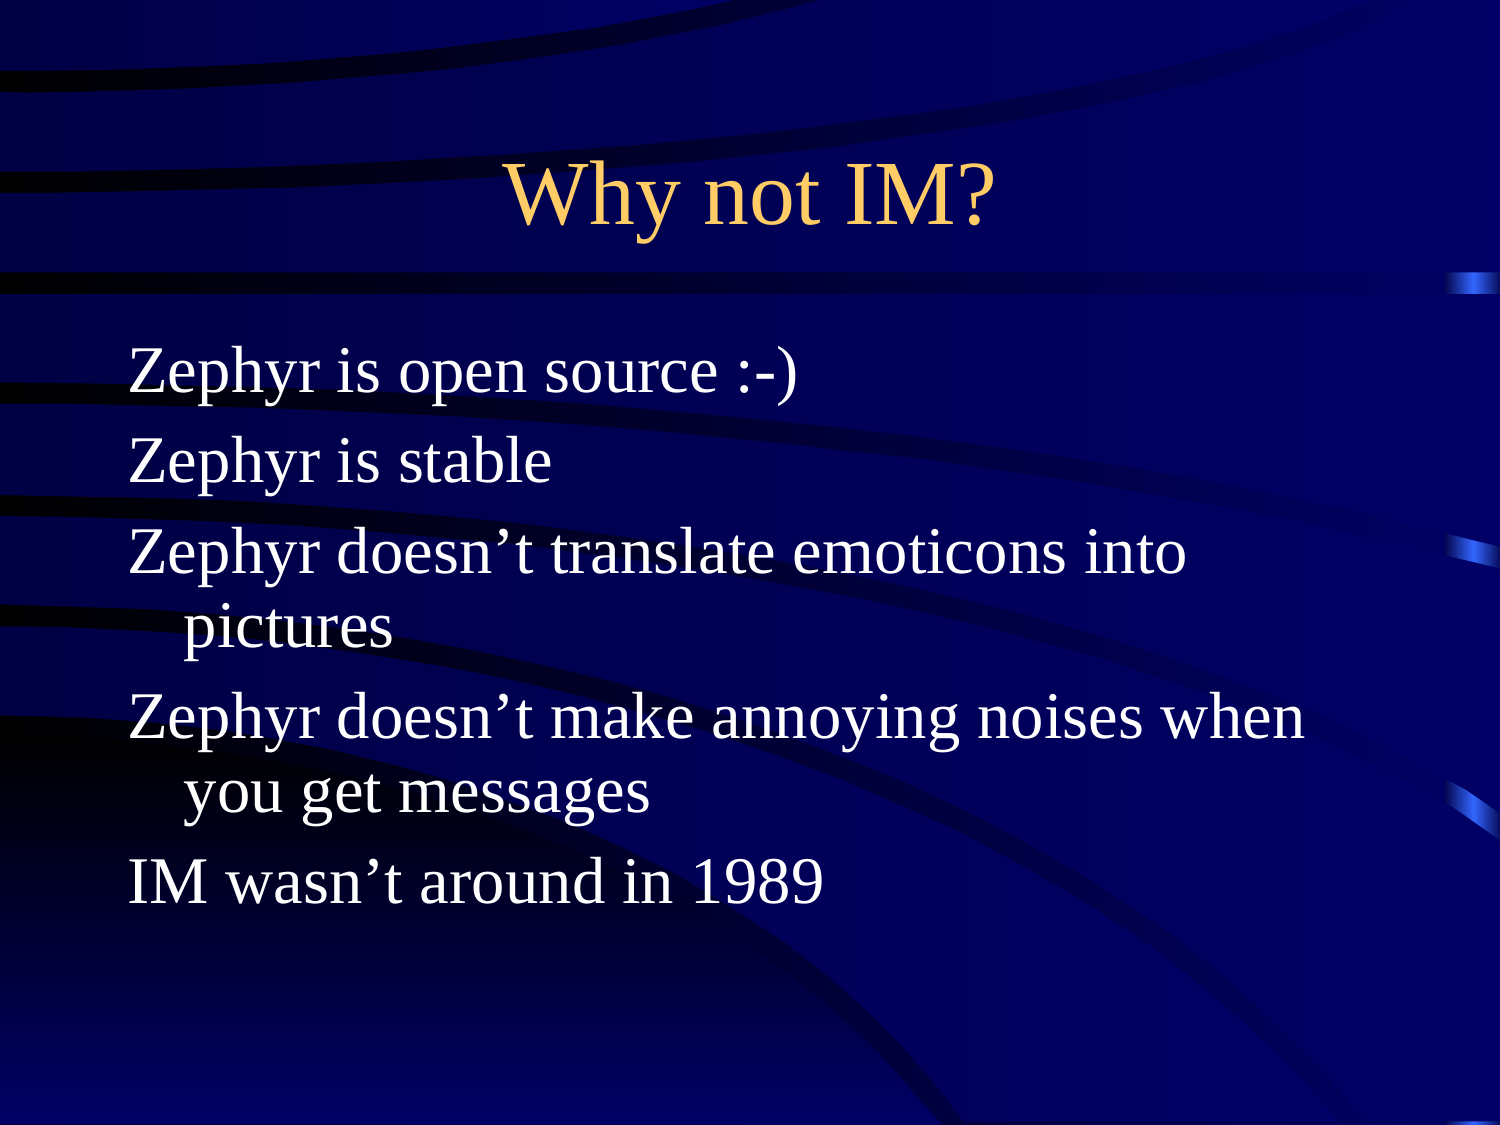

# Why not IM?
Zephyr is open source :-)
Zephyr is stable
Zephyr doesn’t translate emoticons into pictures
Zephyr doesn’t make annoying noises when you get messages
IM wasn’t around in 1989